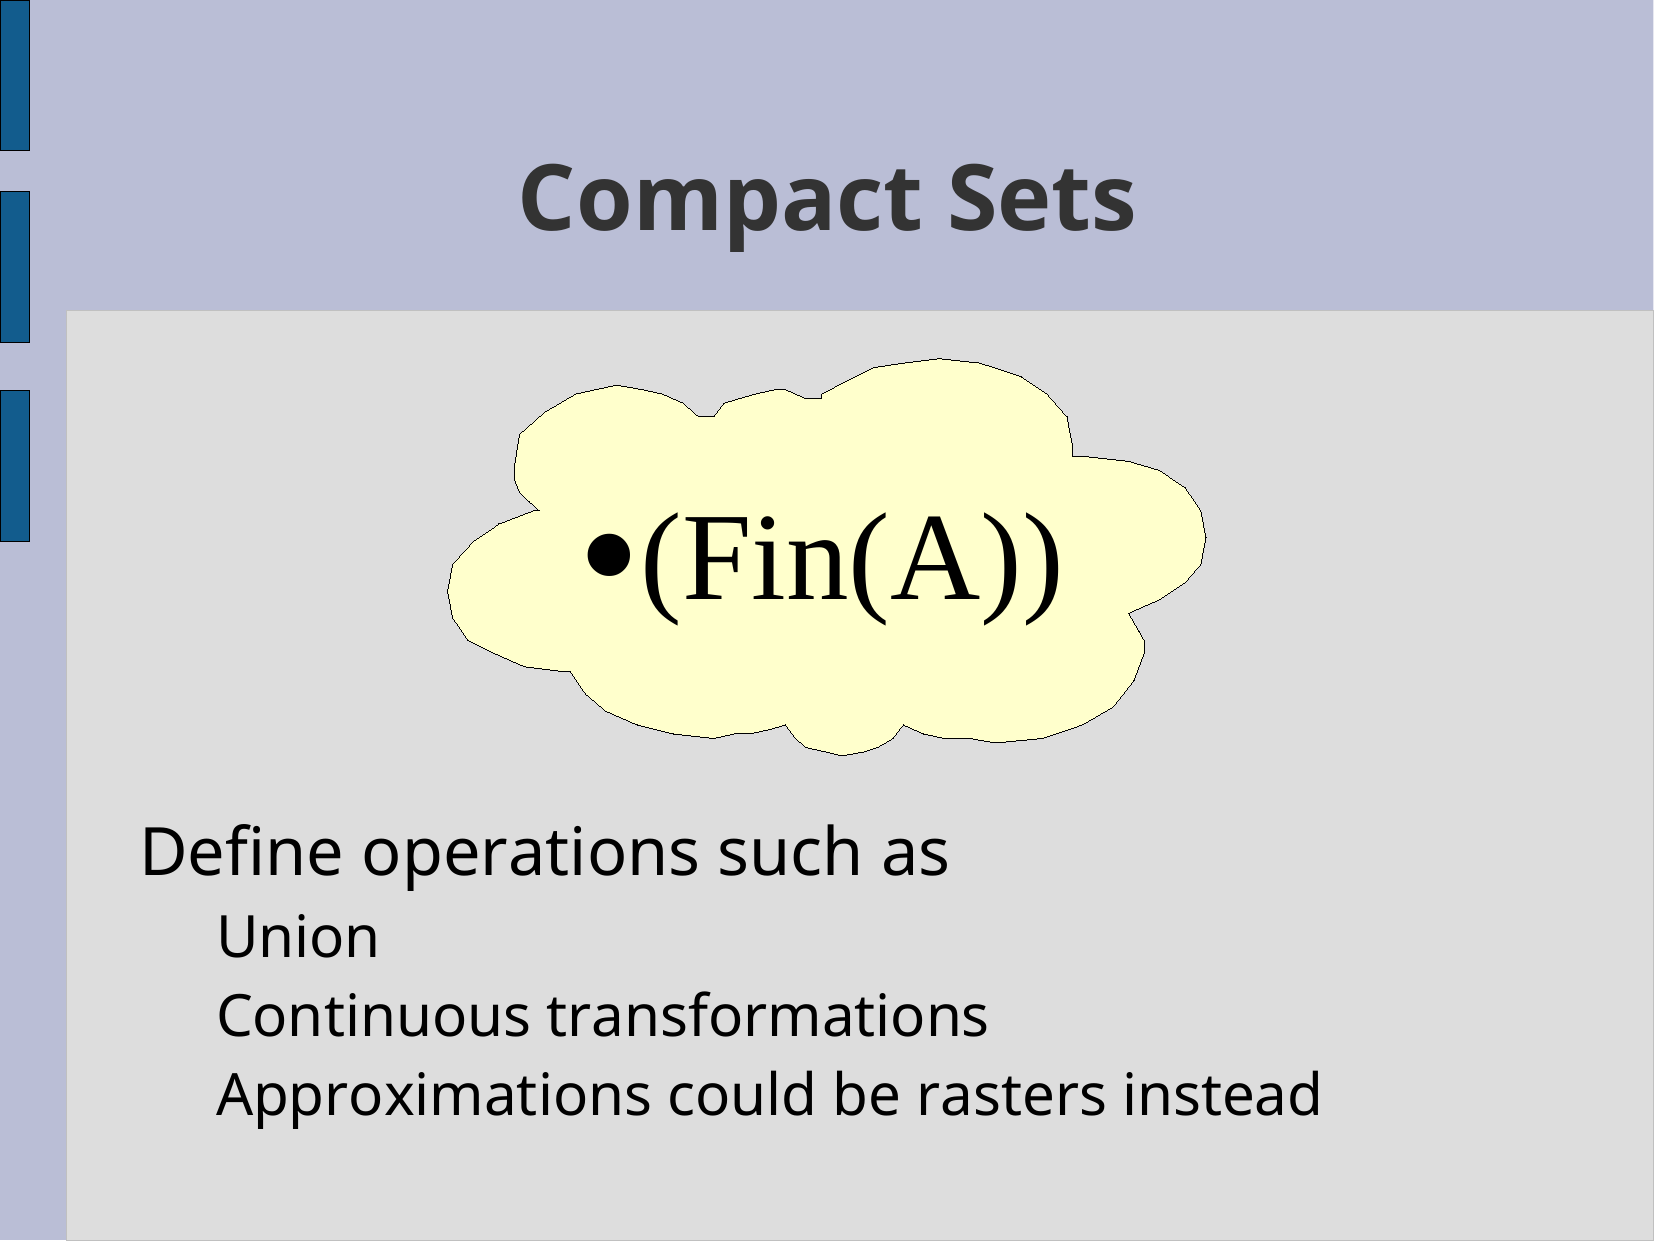

# Compact Sets
(Fin(A))
Define operations such as
Union
Continuous transformations
Approximations could be rasters instead